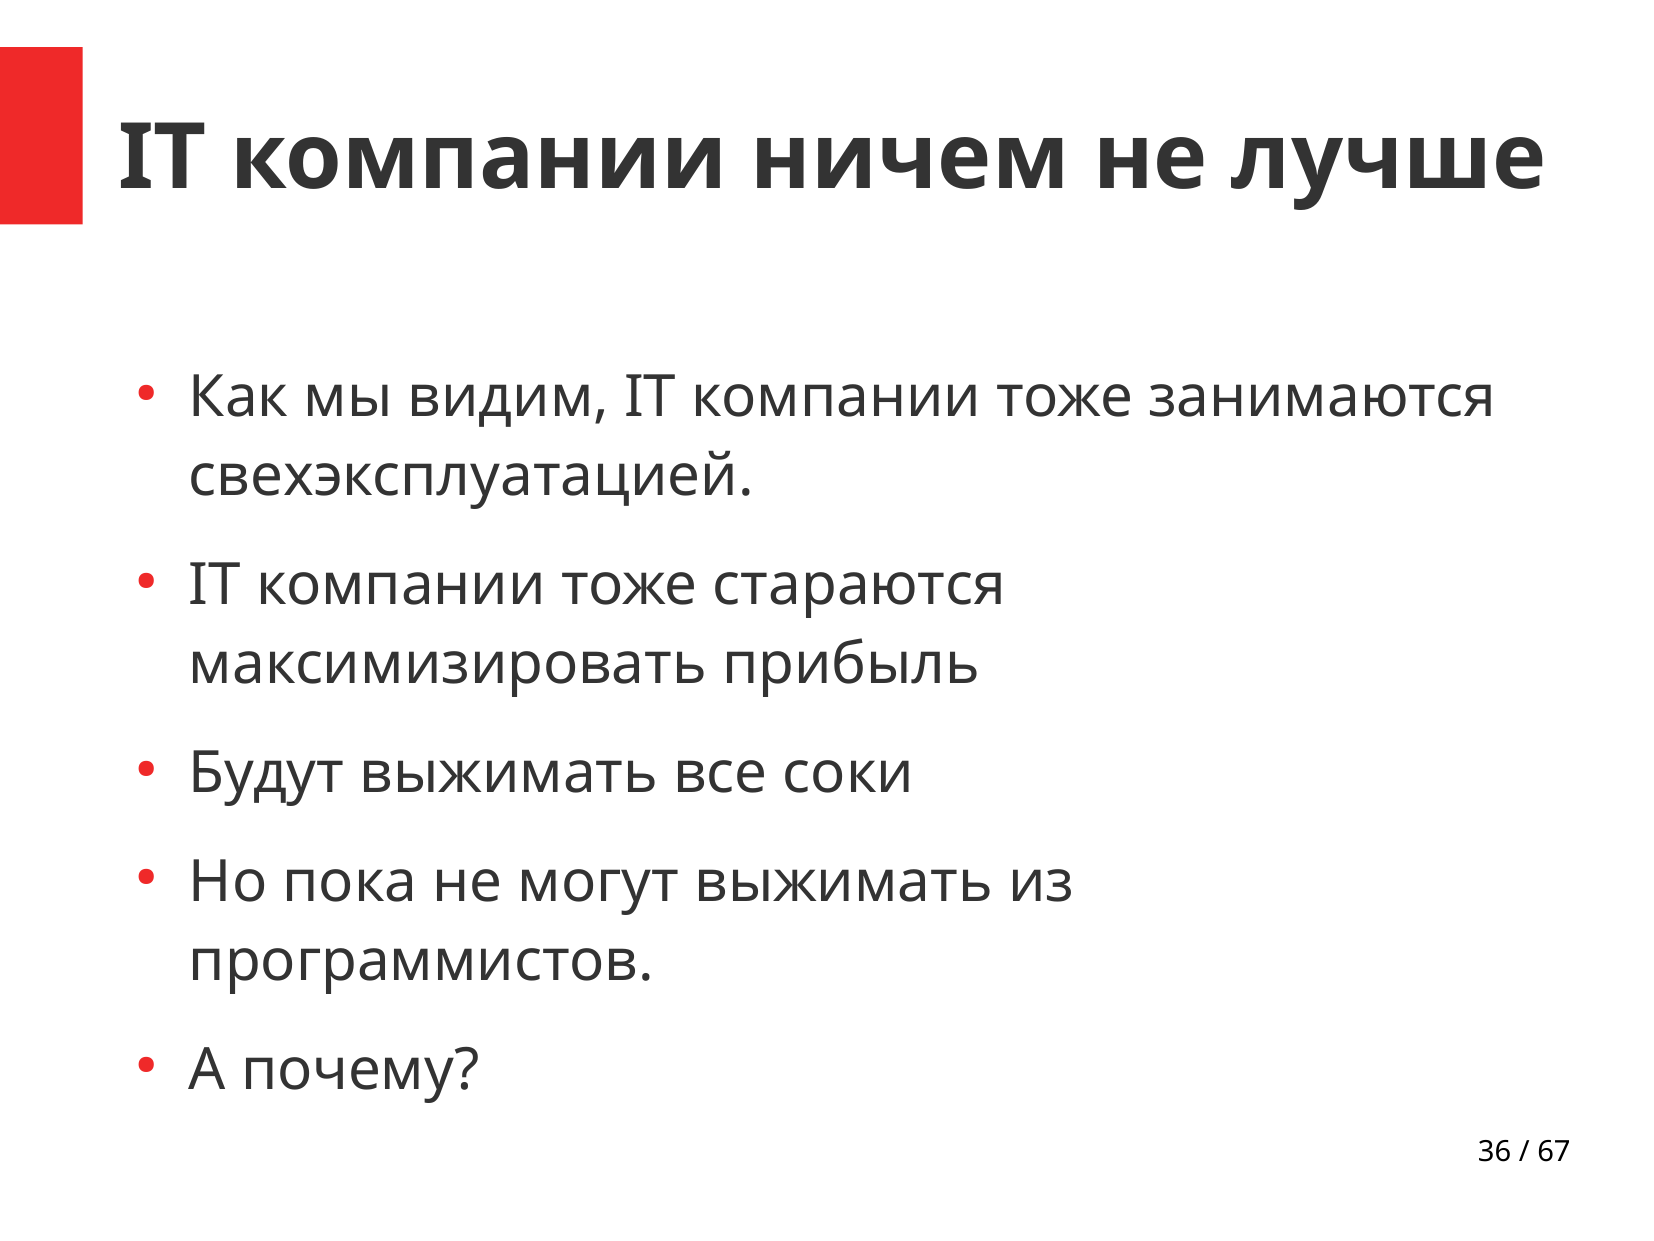

# IT компании ничем не лучше
Как мы видим, IT компании тоже занимаются свехэксплуатацией.
IT компании тоже стараются максимизировать прибыль
Будут выжимать все соки
Но пока не могут выжимать из программистов.
А почему?
36